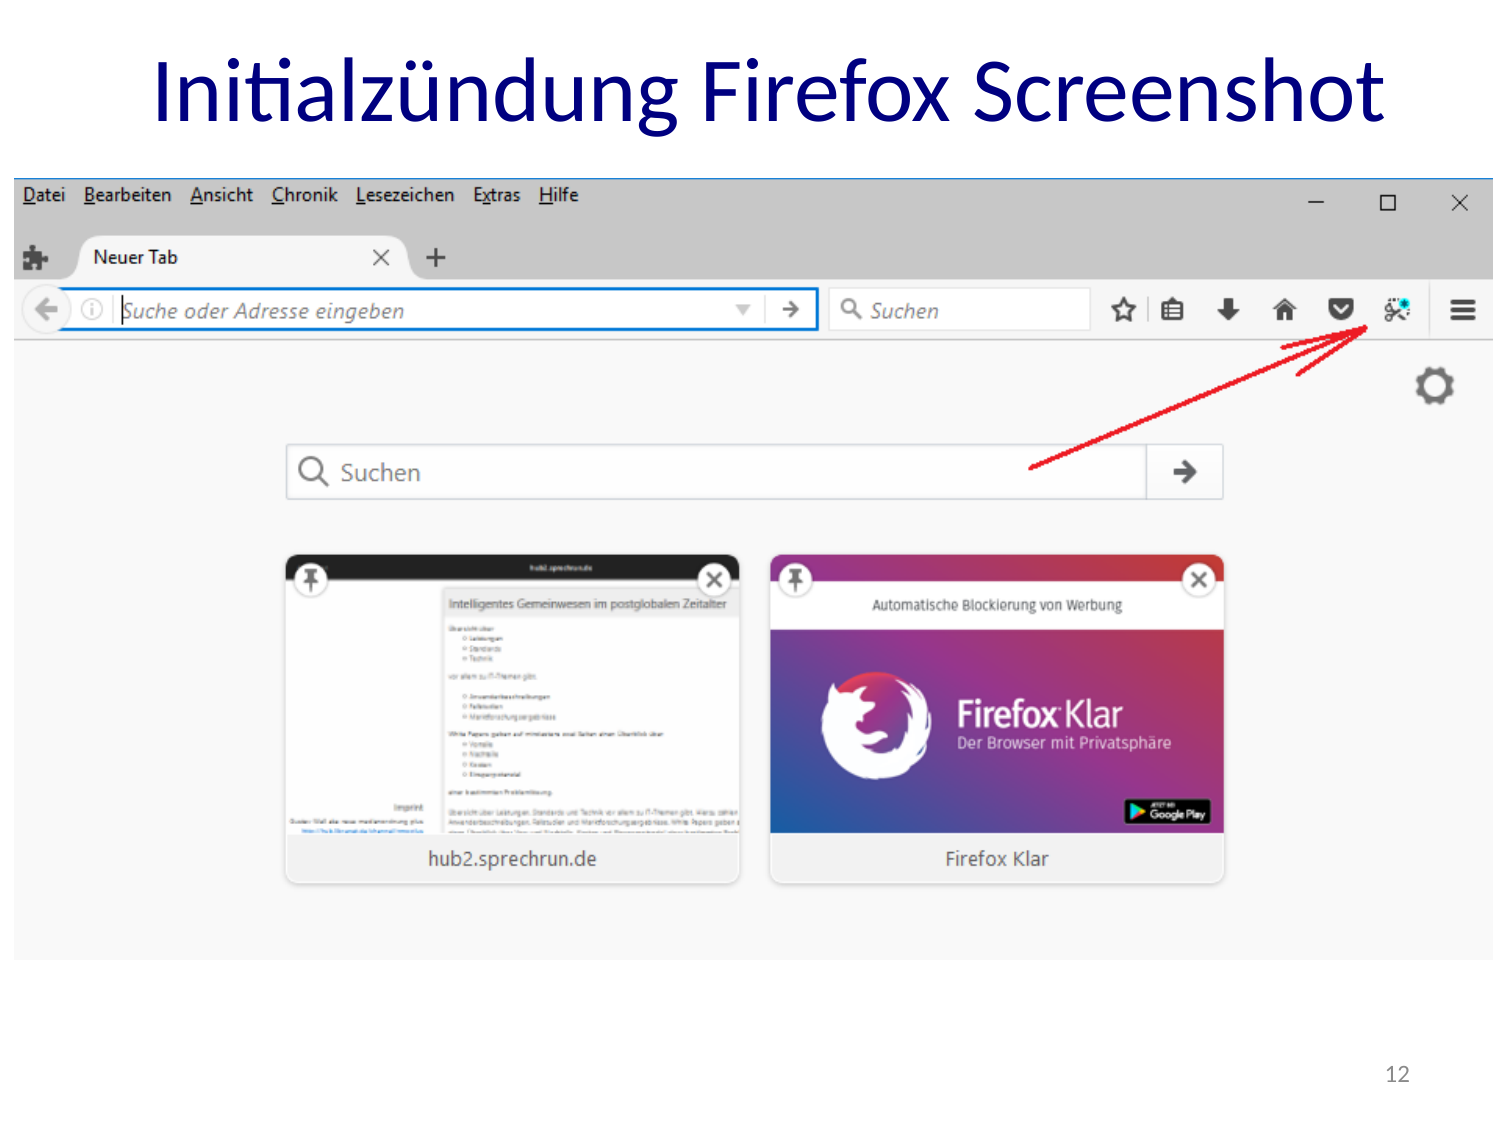

# Initialzündung Firefox Screenshot
Gustav Wall
12